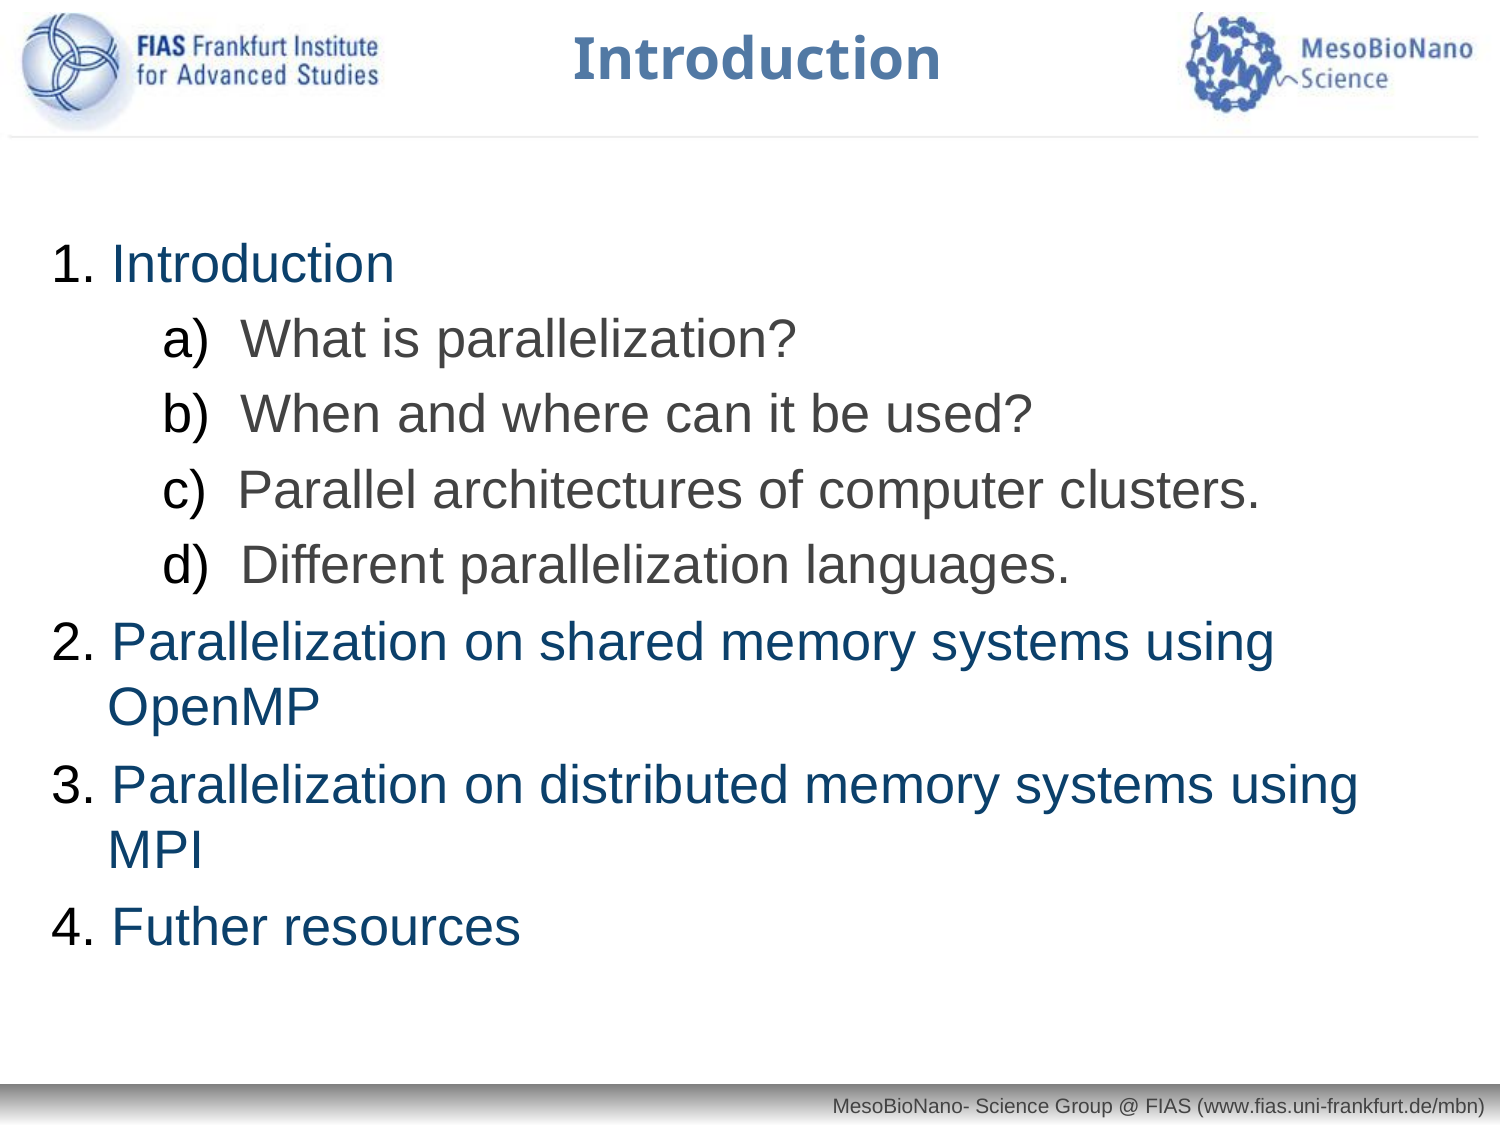

# Introduction
 Introduction
 What is parallelization?
 When and where can it be used?
 Parallel architectures of computer clusters.
 Different parallelization languages.
 Parallelization on shared memory systems using OpenMP
 Parallelization on distributed memory systems using MPI
 Futher resources